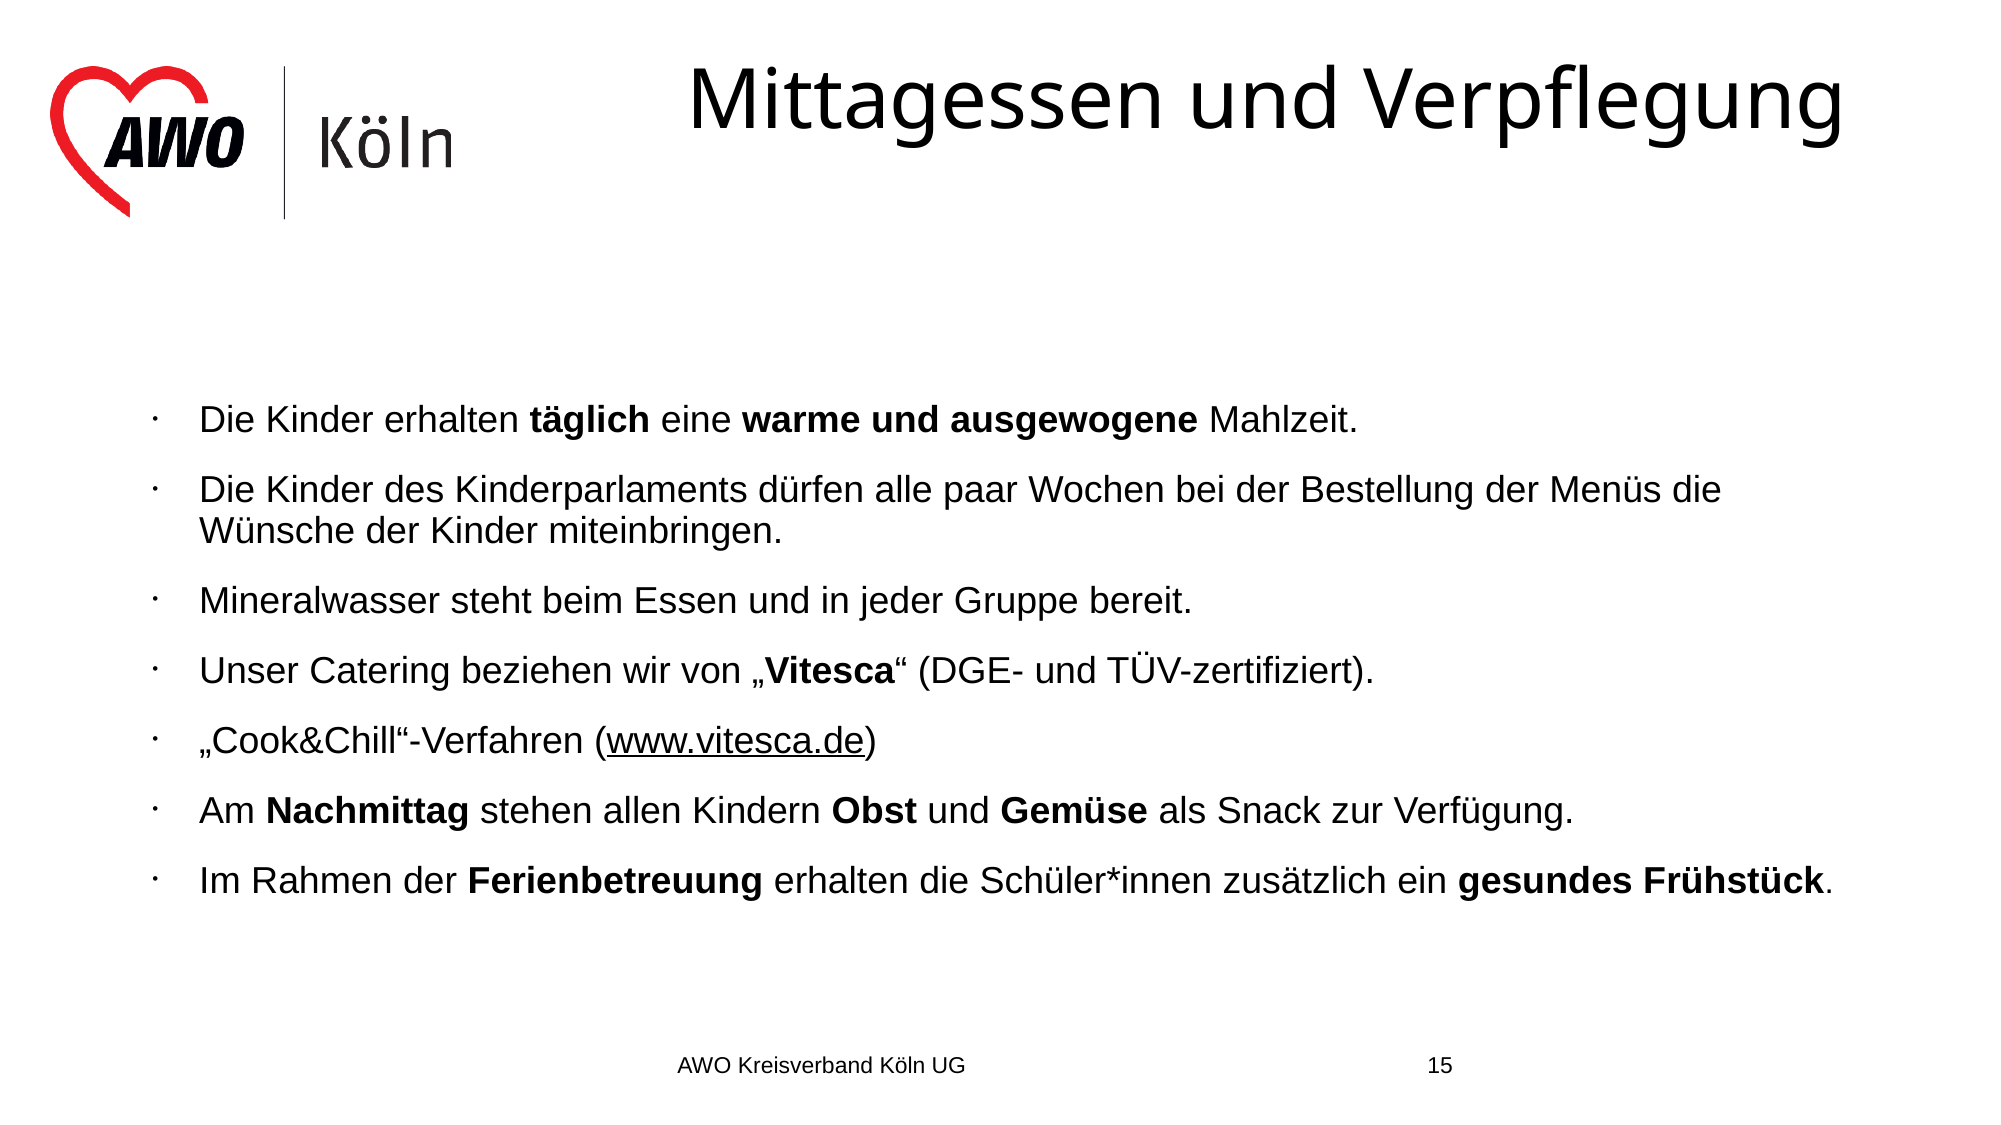

Mittagessen und Verpflegung
# Die Kinder erhalten täglich eine warme und ausgewogene Mahlzeit.
Die Kinder des Kinderparlaments dürfen alle paar Wochen bei der Bestellung der Menüs die Wünsche der Kinder miteinbringen.
Mineralwasser steht beim Essen und in jeder Gruppe bereit.
Unser Catering beziehen wir von „Vitesca“ (DGE- und TÜV-zertifiziert).
„Cook&Chill“-Verfahren (www.vitesca.de)
Am Nachmittag stehen allen Kindern Obst und Gemüse als Snack zur Verfügung.
Im Rahmen der Ferienbetreuung erhalten die Schüler*innen zusätzlich ein gesundes Frühstück.
AWO Kreisverband Köln UG